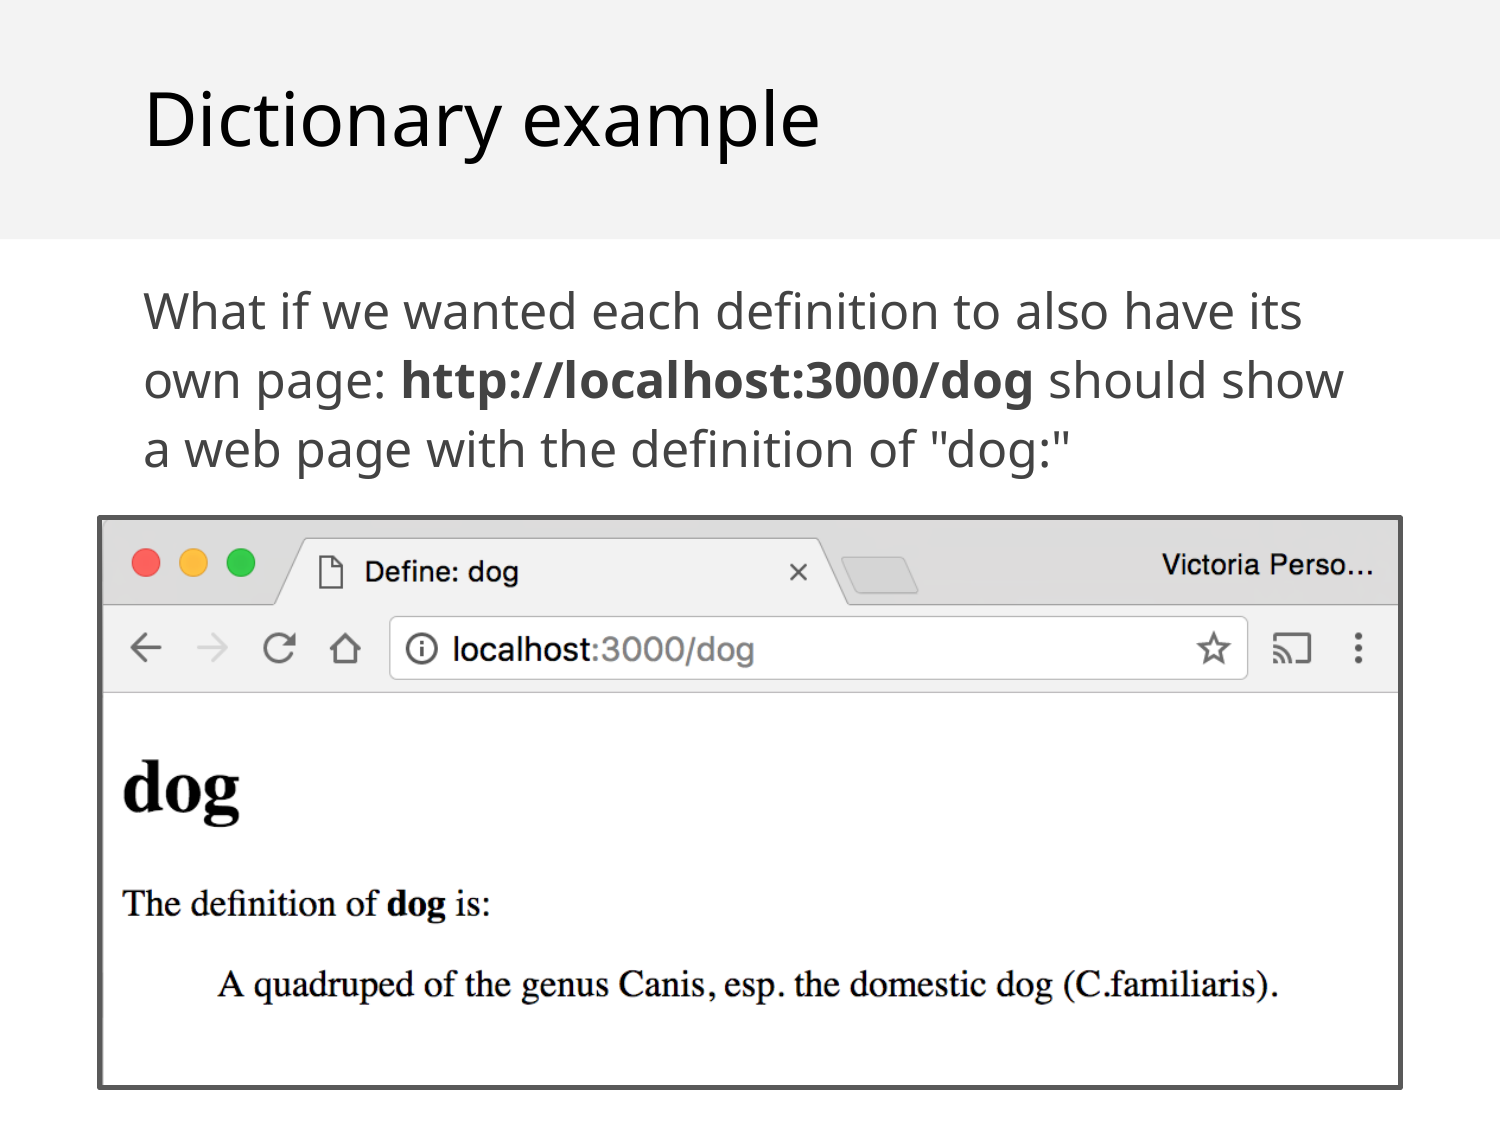

# Dictionary example
What if we wanted each definition to also have its own page: http://localhost:3000/dog should show a web page with the definition of "dog:"